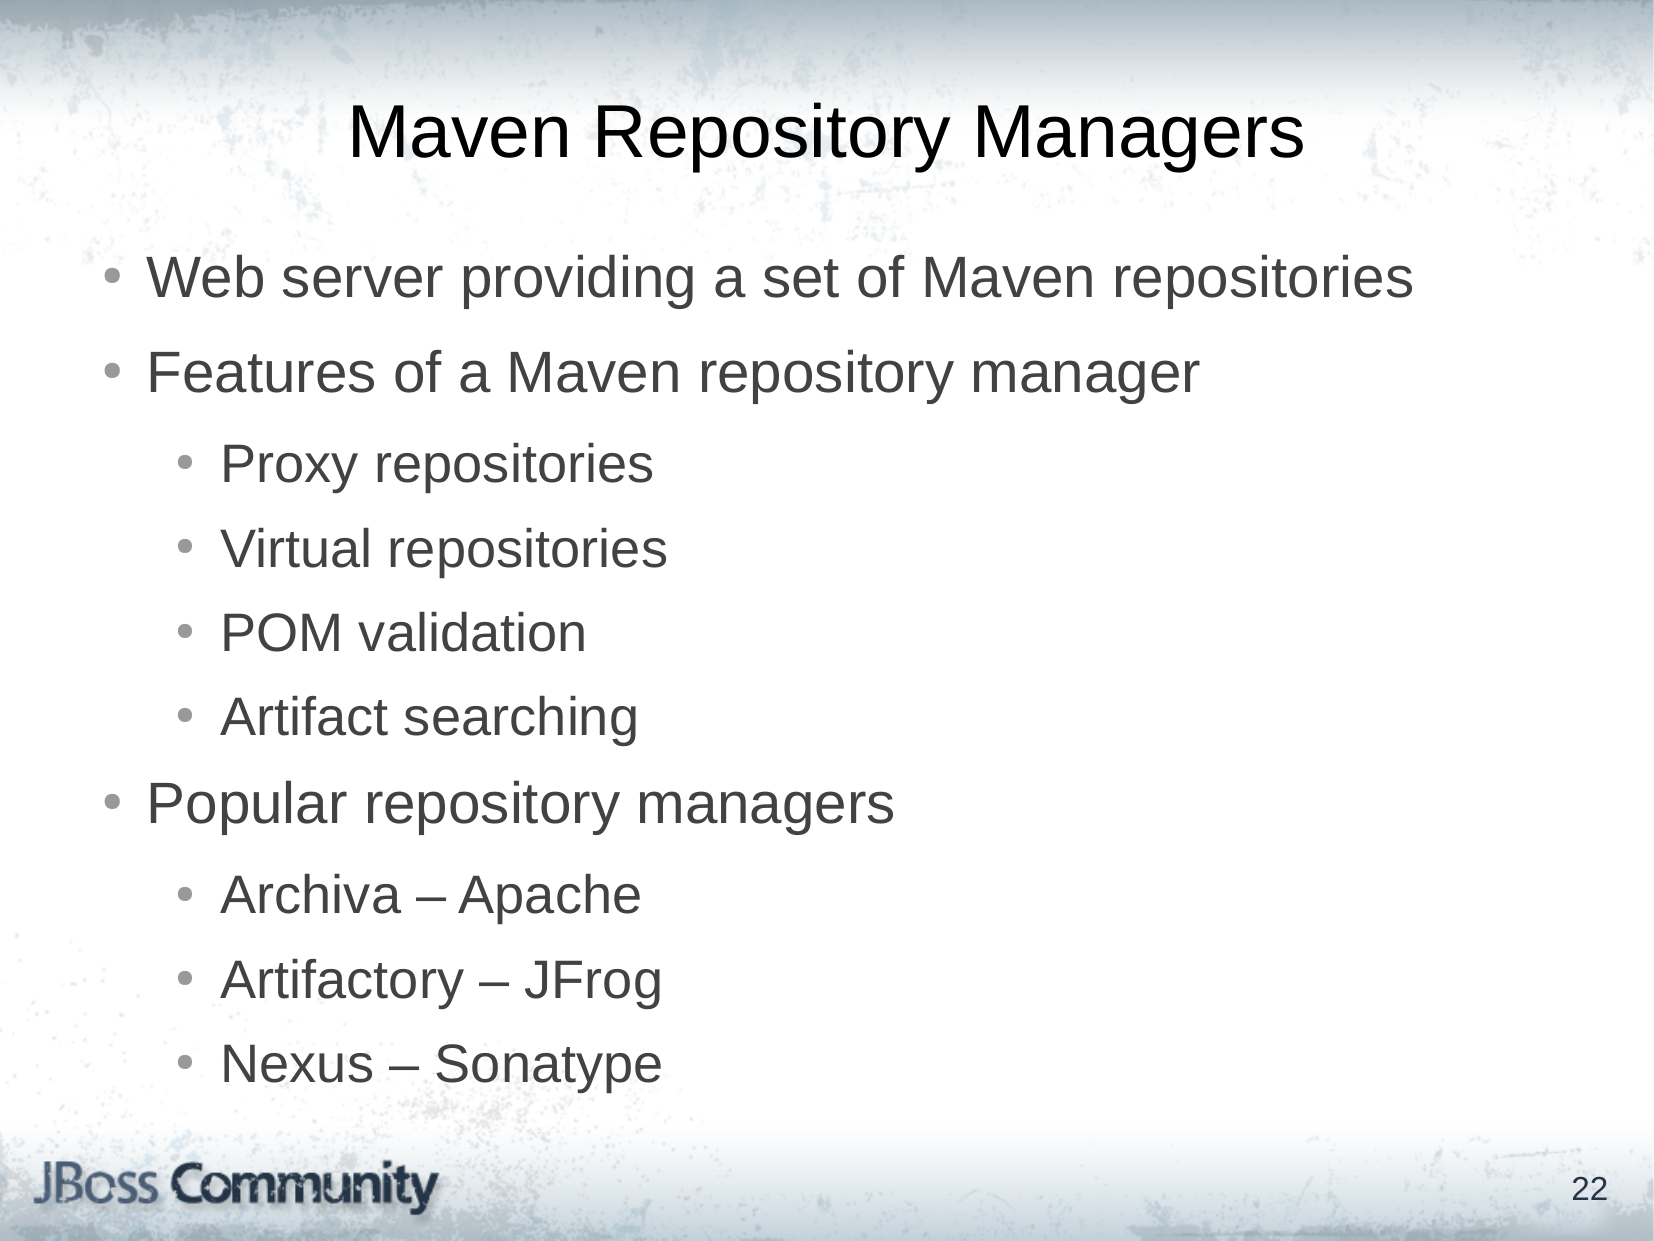

# Maven Repository Managers
Web server providing a set of Maven repositories
Features of a Maven repository manager
Proxy repositories
Virtual repositories
POM validation
Artifact searching
Popular repository managers
Archiva – Apache
Artifactory – JFrog
Nexus – Sonatype